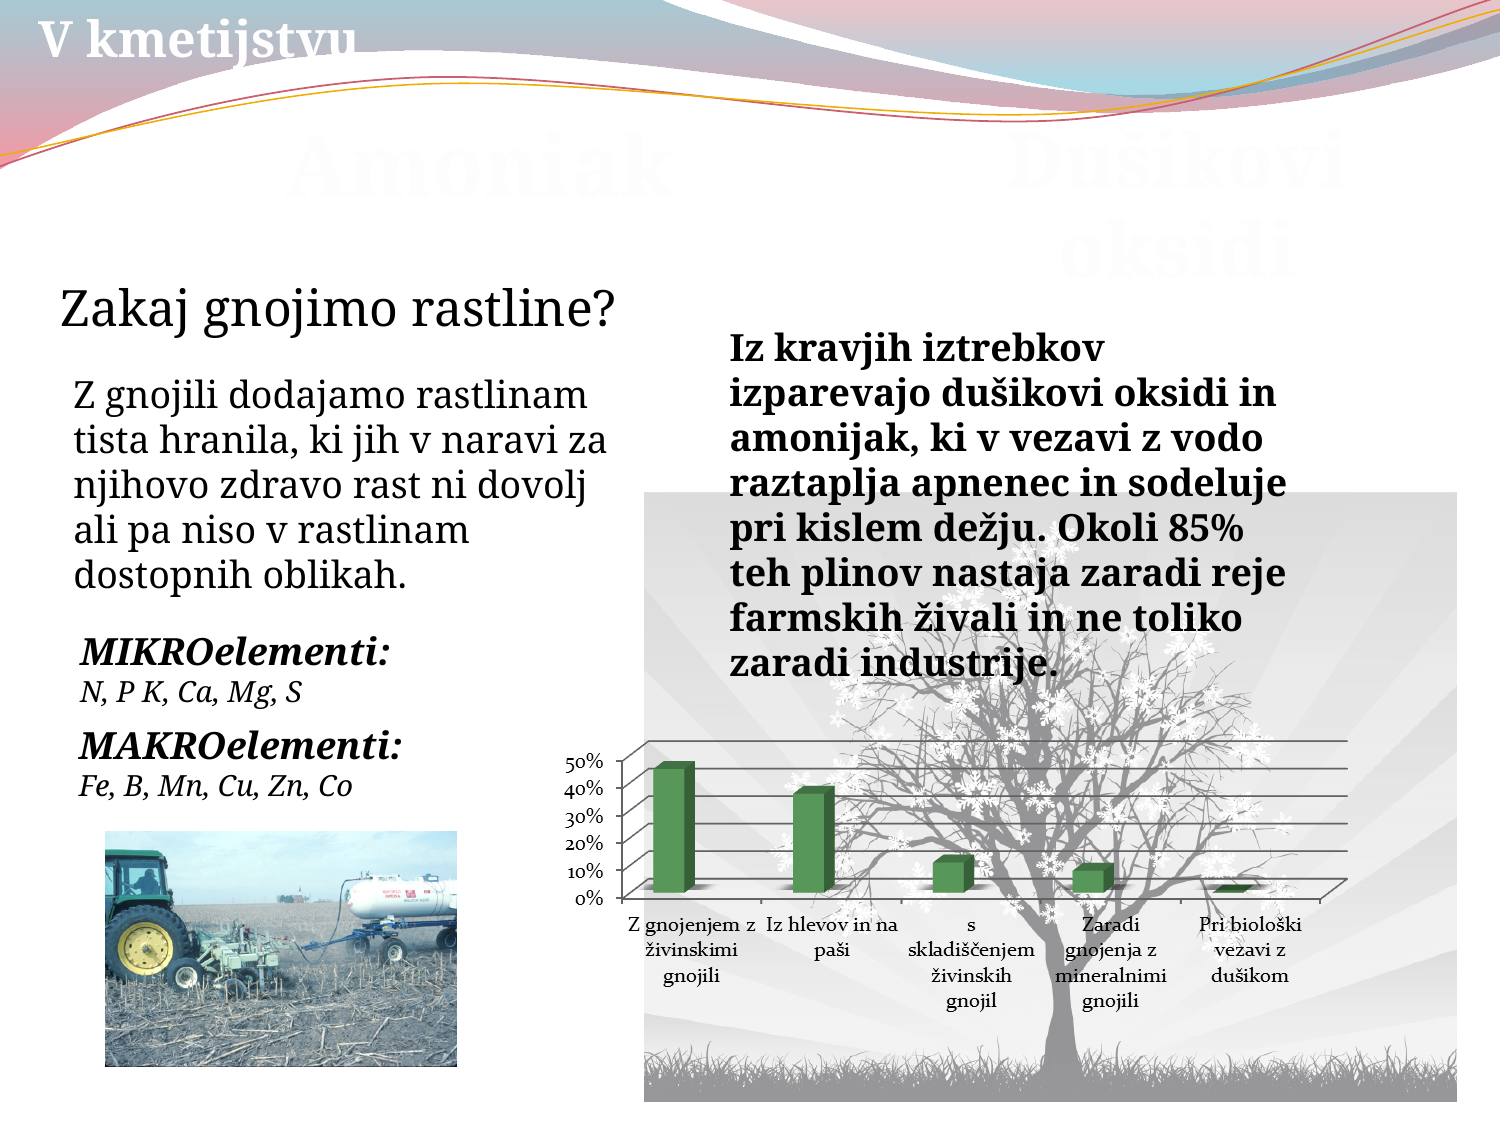

V kmetijstvu
Amoniak
Dušikovi oksidi
Zakaj gnojimo rastline?
Iz kravjih iztrebkov izparevajo dušikovi oksidi in amonijak, ki v vezavi z vodo raztaplja apnenec in sodeluje pri kislem dežju. Okoli 85% teh plinov nastaja zaradi reje farmskih živali in ne toliko zaradi industrije.
Z gnojili dodajamo rastlinam tista hranila, ki jih v naravi za njihovo zdravo rast ni dovolj ali pa niso v rastlinam dostopnih oblikah.
MIKROelementi:
N, P K, Ca, Mg, S
MAKROelementi:
Fe, B, Mn, Cu, Zn, Co